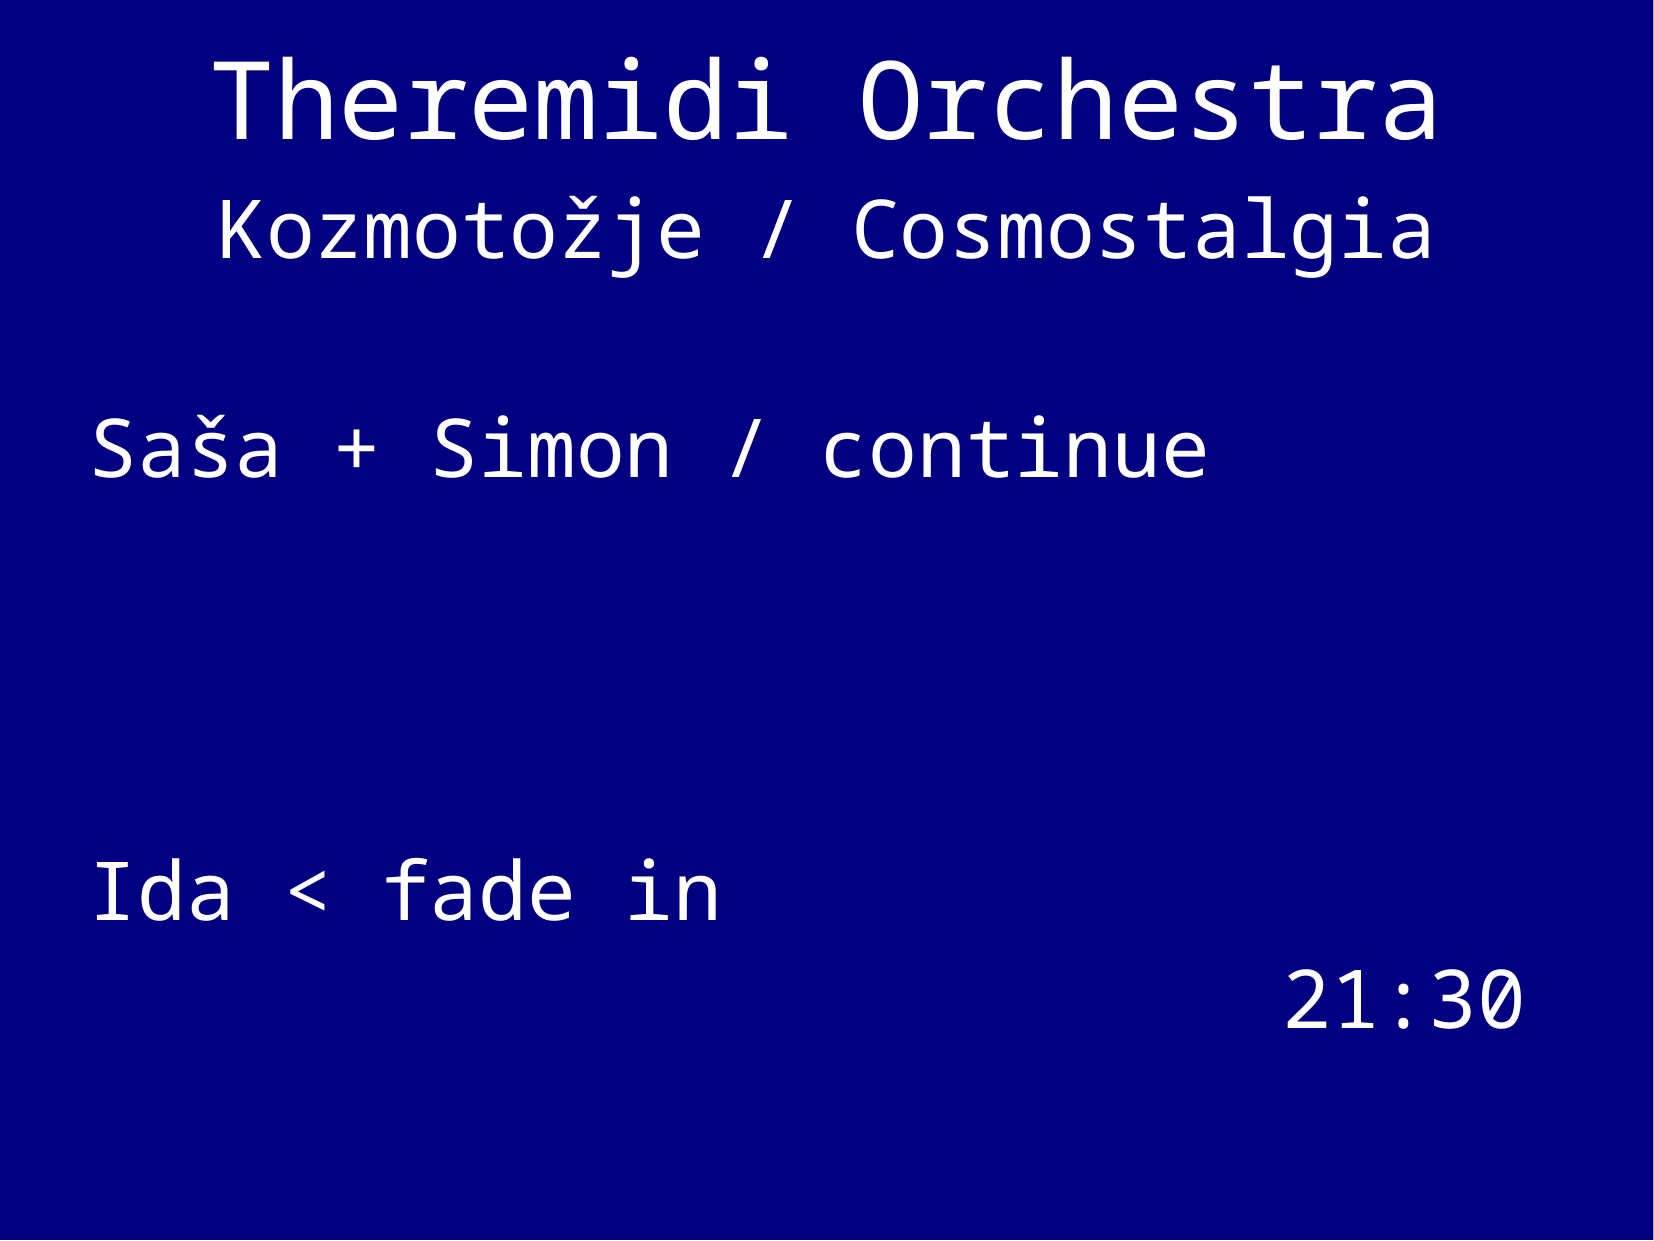

# Theremidi Orchestra Kozmotožje / Cosmostalgia
Saša + Simon / continue
Ida < fade in
21:30